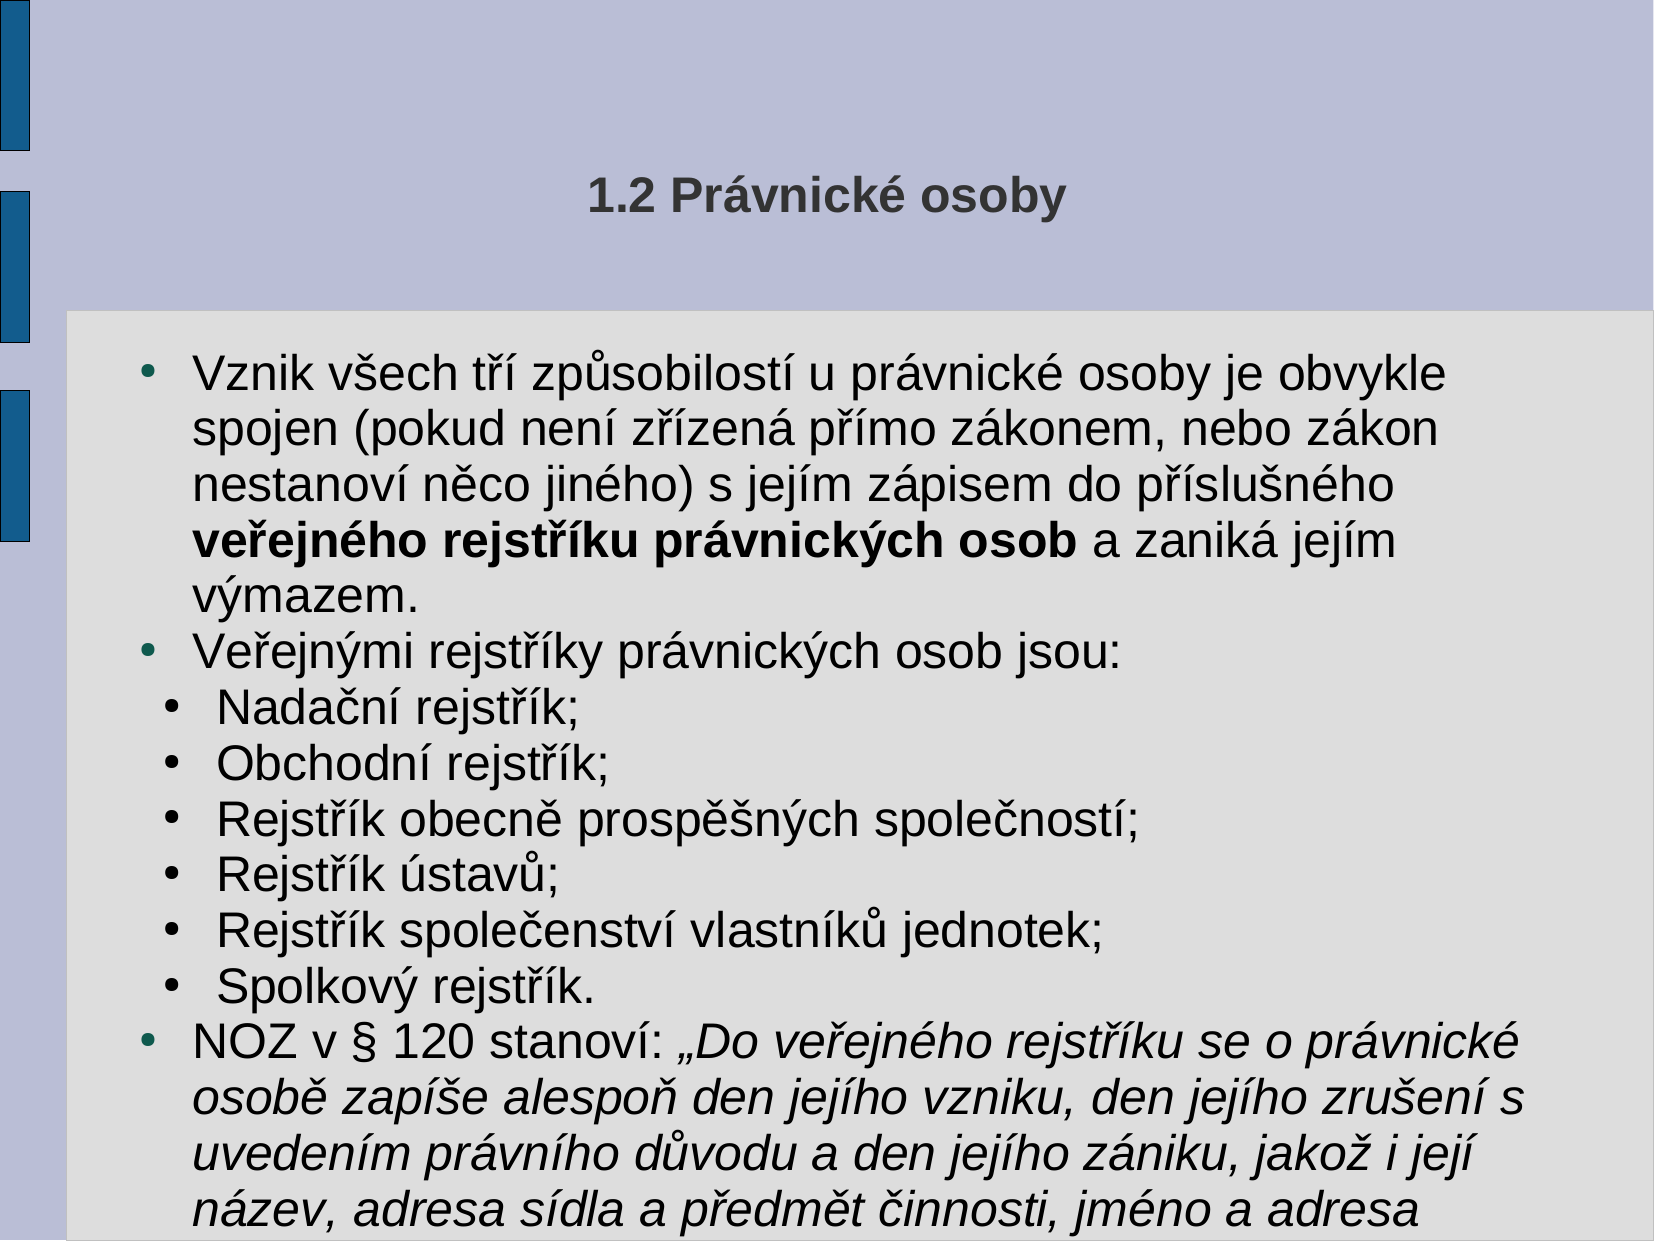

# 1.2 Právnické osoby
Vznik všech tří způsobilostí u právnické osoby je obvykle spojen (pokud není zřízená přímo zákonem, nebo zákon nestanoví něco jiného) s jejím zápisem do příslušného veřejného rejstříku právnických osob a zaniká jejím výmazem.
Veřejnými rejstříky právnických osob jsou:
Nadační rejstřík;
Obchodní rejstřík;
Rejstřík obecně prospěšných společností;
Rejstřík ústavů;
Rejstřík společenství vlastníků jednotek;
Spolkový rejstřík.
NOZ v § 120 stanoví: „Do veřejného rejstříku se o právnické osobě zapíše alespoň den jejího vzniku, den jejího zrušení s uvedením právního důvodu a den jejího zániku, jakož i její název, adresa sídla a předmět činnosti, jméno a adresa